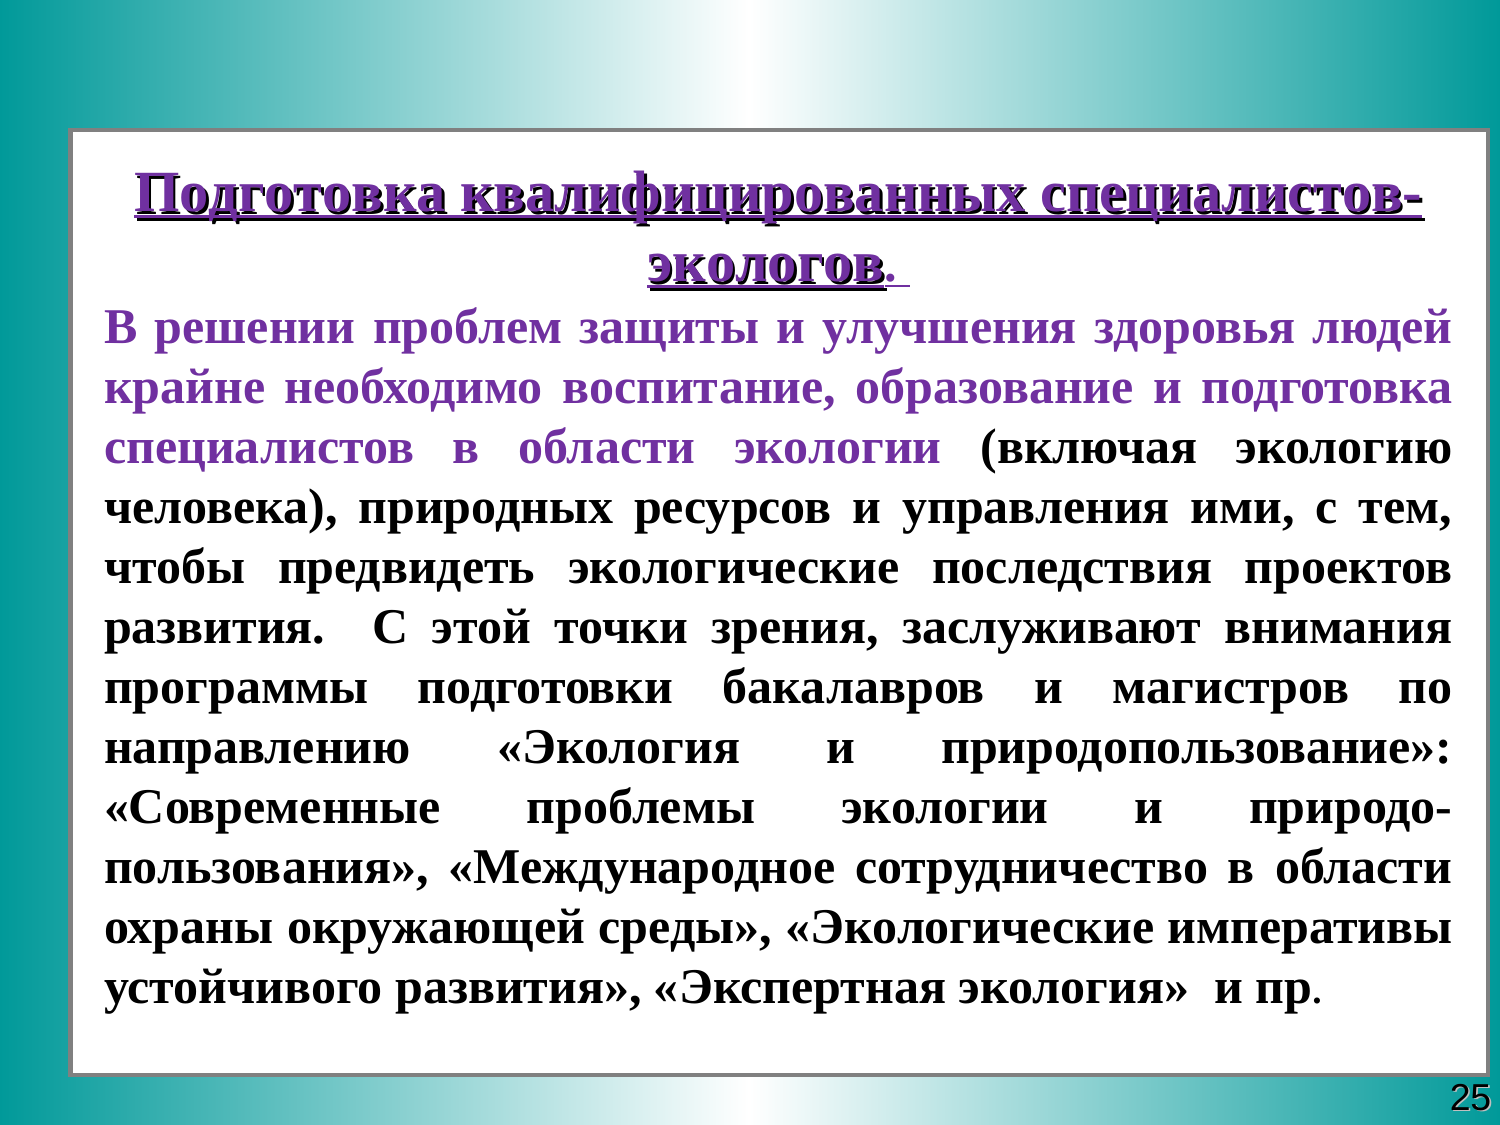

#
Подготовка квалифицированных специалистов-экологов.
В решении проблем защиты и улучшения здоровья людей крайне необходимо воспитание, образование и подготовка специалистов в области экологии (включая экологию человека), природных ресурсов и управления ими, с тем, чтобы предвидеть экологические последствия проектов развития. С этой точки зрения, заслуживают внимания программы подготовки бакалавров и магистров по направлению «Экология и природопользование»: «Современные проблемы экологии и природо-пользования», «Международное сотрудничество в области охраны окружающей среды», «Экологические императивы устойчивого развития», «Экспертная экология» и пр.